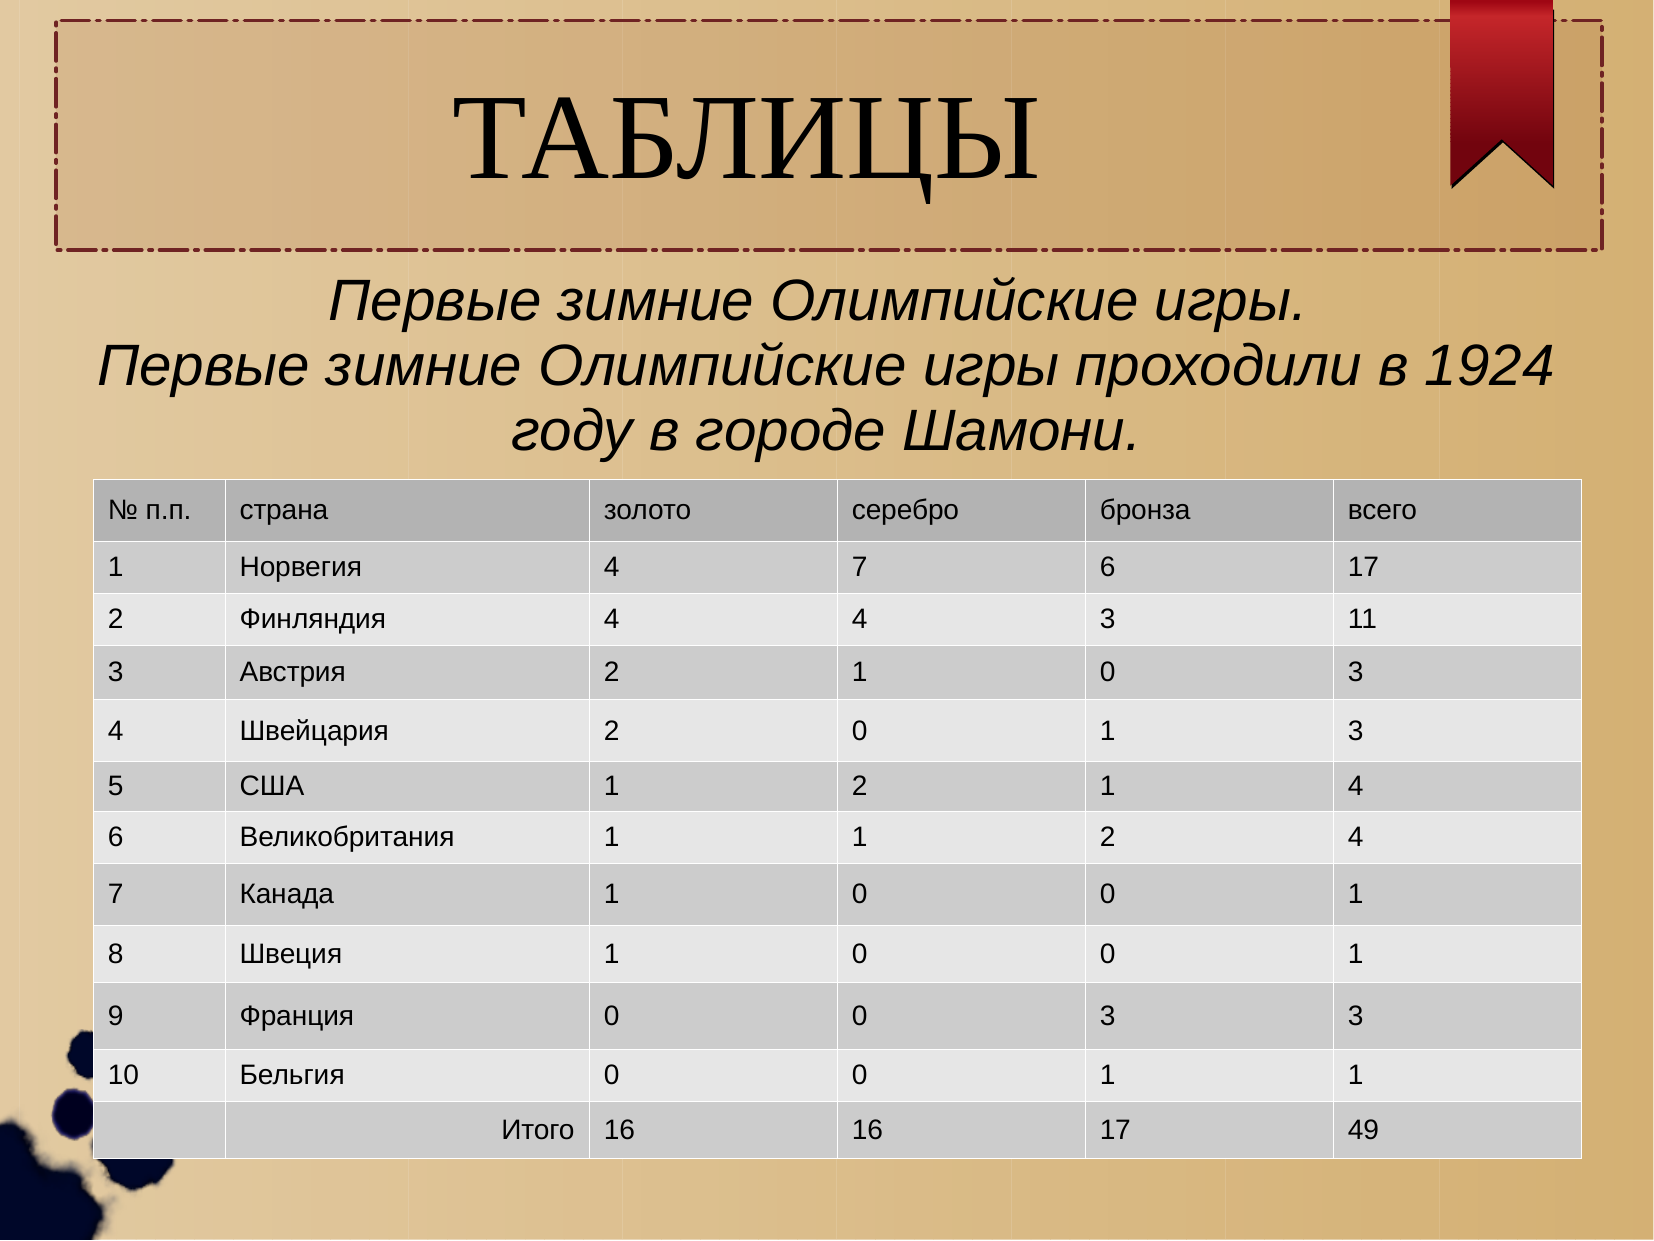

# ТАБЛИЦЫ
| Первые зимние Олимпийские игры. Первые зимние Олимпийские игры проходили в 1924 году в городе Шамони. |
| --- |
| № п.п. | страна | золото | серебро | бронза | всего |
| --- | --- | --- | --- | --- | --- |
| 1 | Норвегия | 4 | 7 | 6 | 17 |
| 2 | Финляндия | 4 | 4 | 3 | 11 |
| 3 | Австрия | 2 | 1 | 0 | 3 |
| 4 | Швейцария | 2 | 0 | 1 | 3 |
| 5 | США | 1 | 2 | 1 | 4 |
| 6 | Великобритания | 1 | 1 | 2 | 4 |
| 7 | Канада | 1 | 0 | 0 | 1 |
| 8 | Швеция | 1 | 0 | 0 | 1 |
| 9 | Франция | 0 | 0 | 3 | 3 |
| 10 | Бельгия | 0 | 0 | 1 | 1 |
| | Итого | 16 | 16 | 17 | 49 |